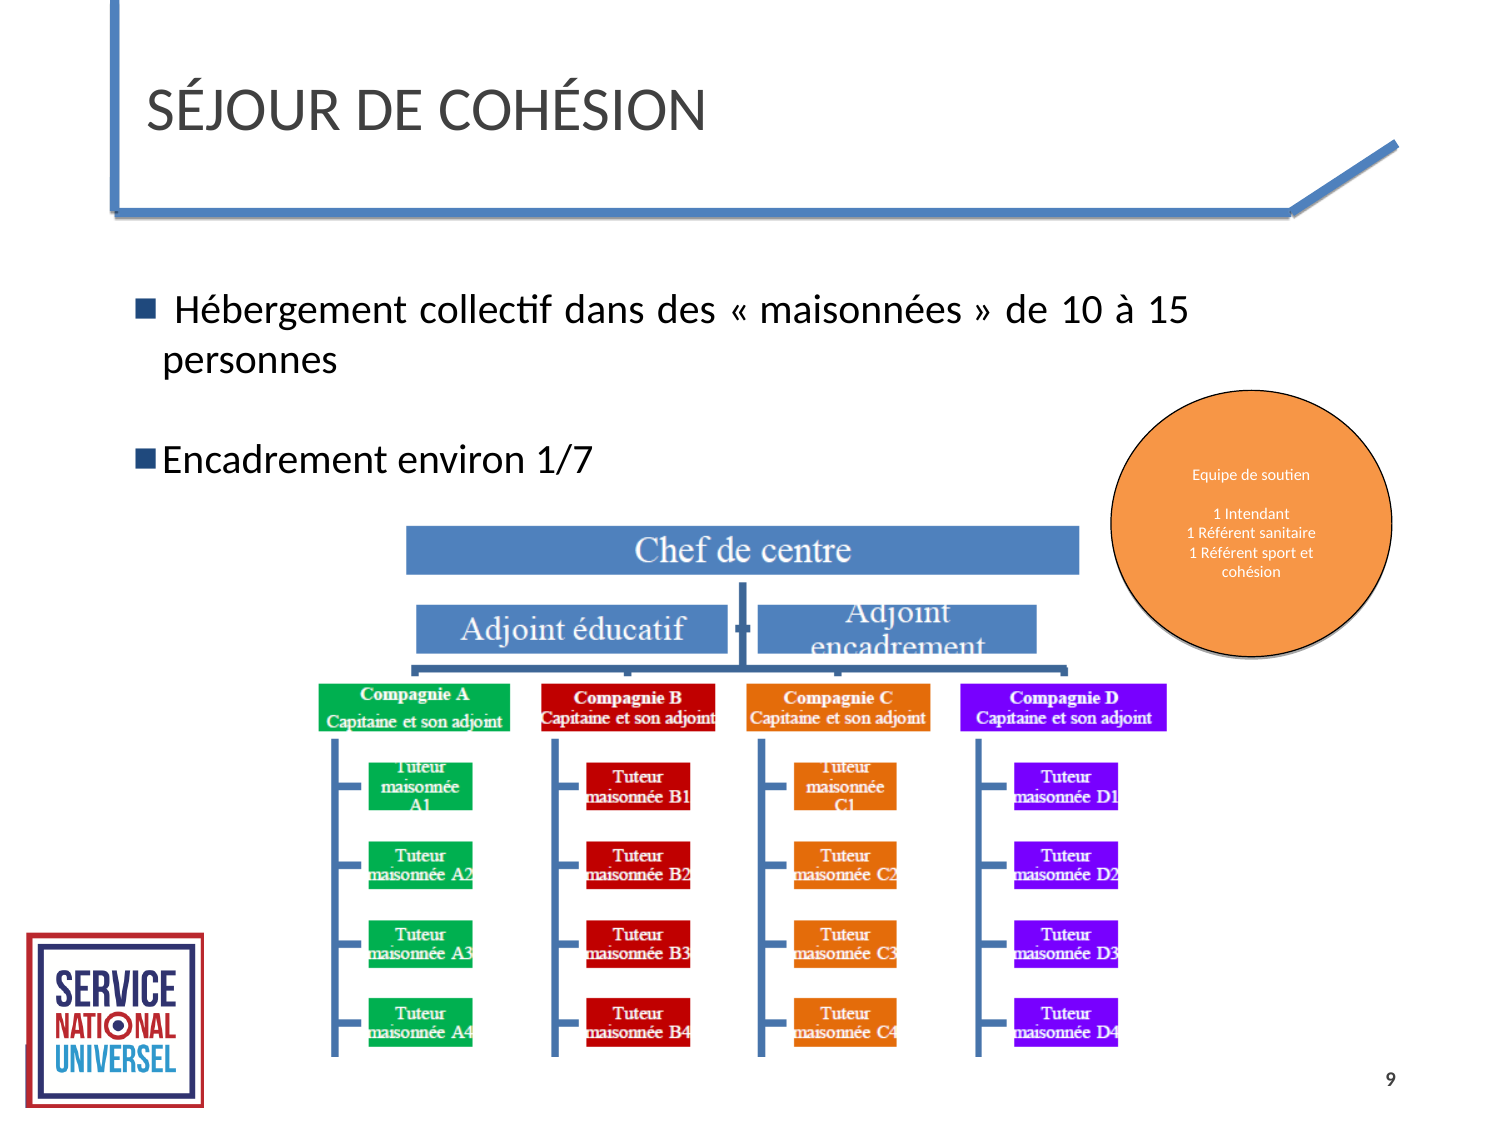

Séjour de cohésion
 Hébergement collectif dans des « maisonnées » de 10 à 15 personnes
Encadrement environ 1/7